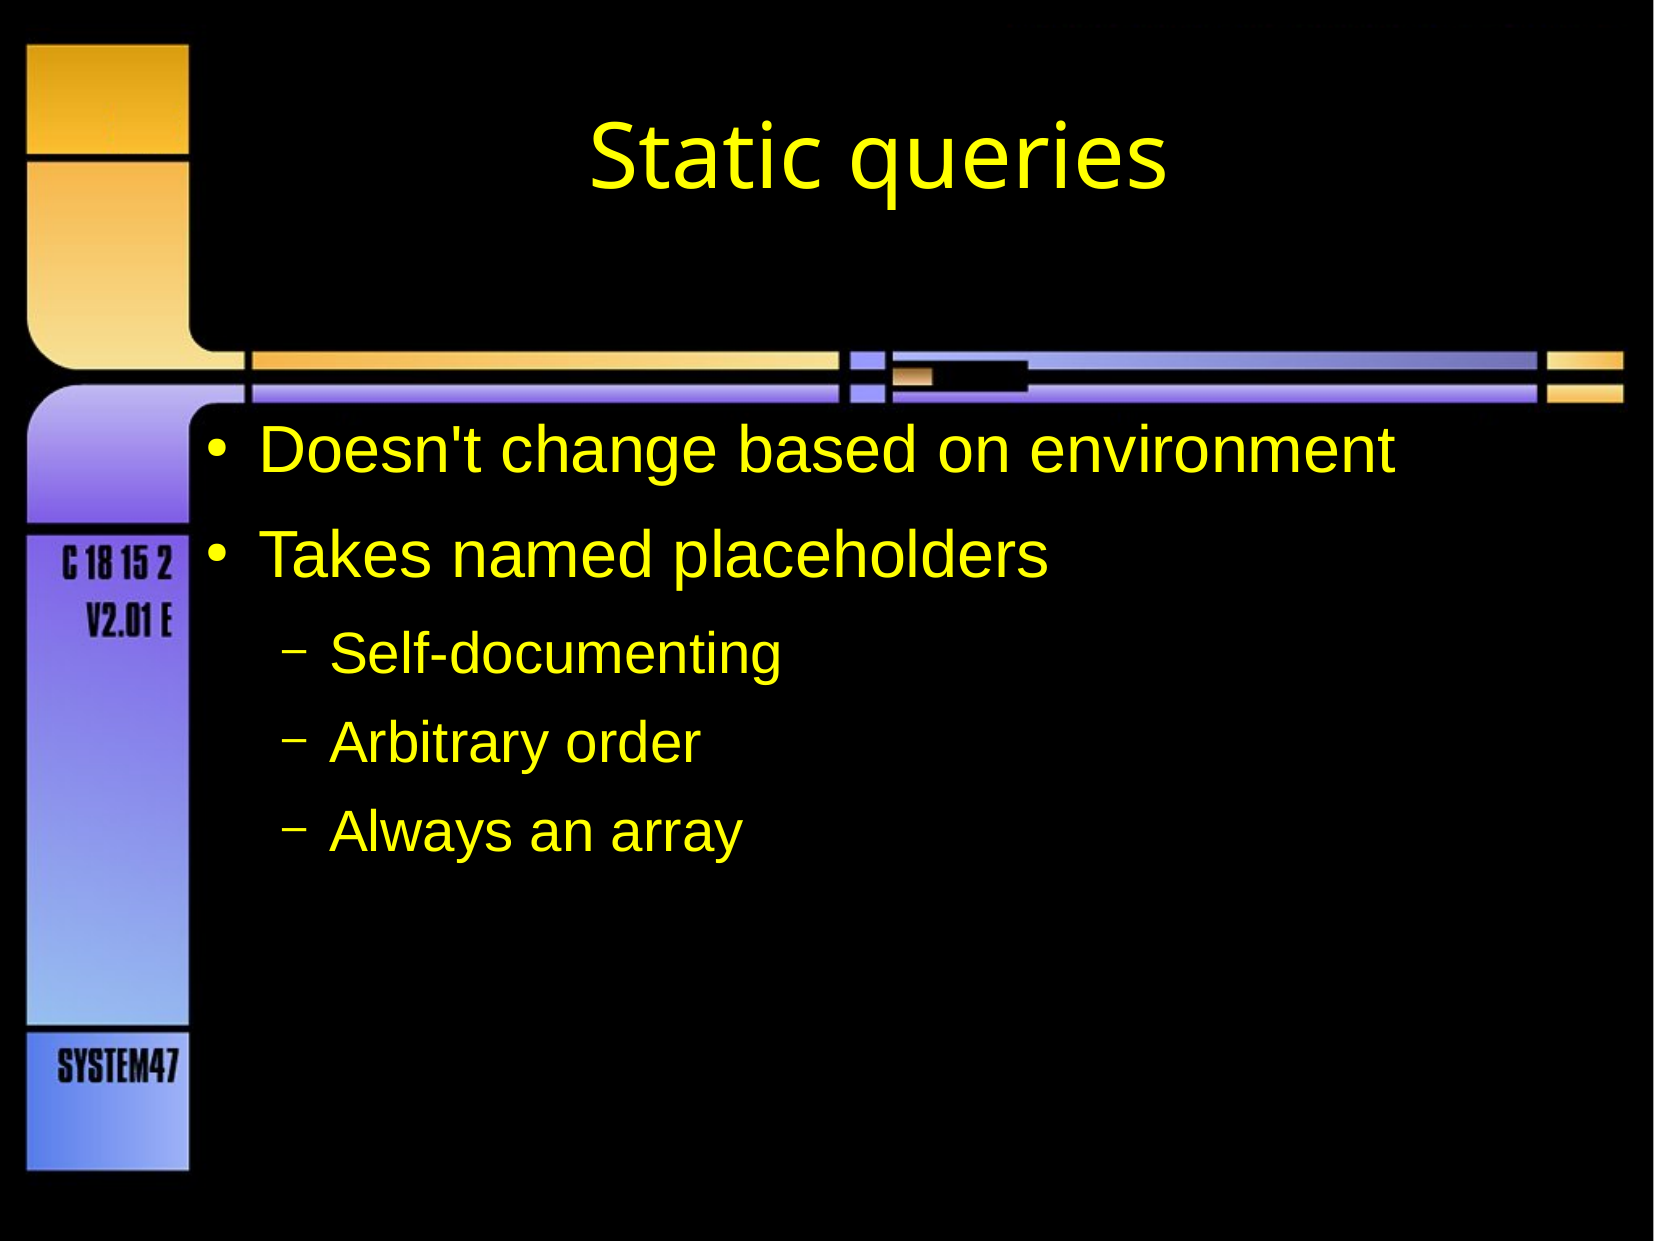

# Static queries
Doesn't change based on environment
Takes named placeholders
Self-documenting
Arbitrary order
Always an array